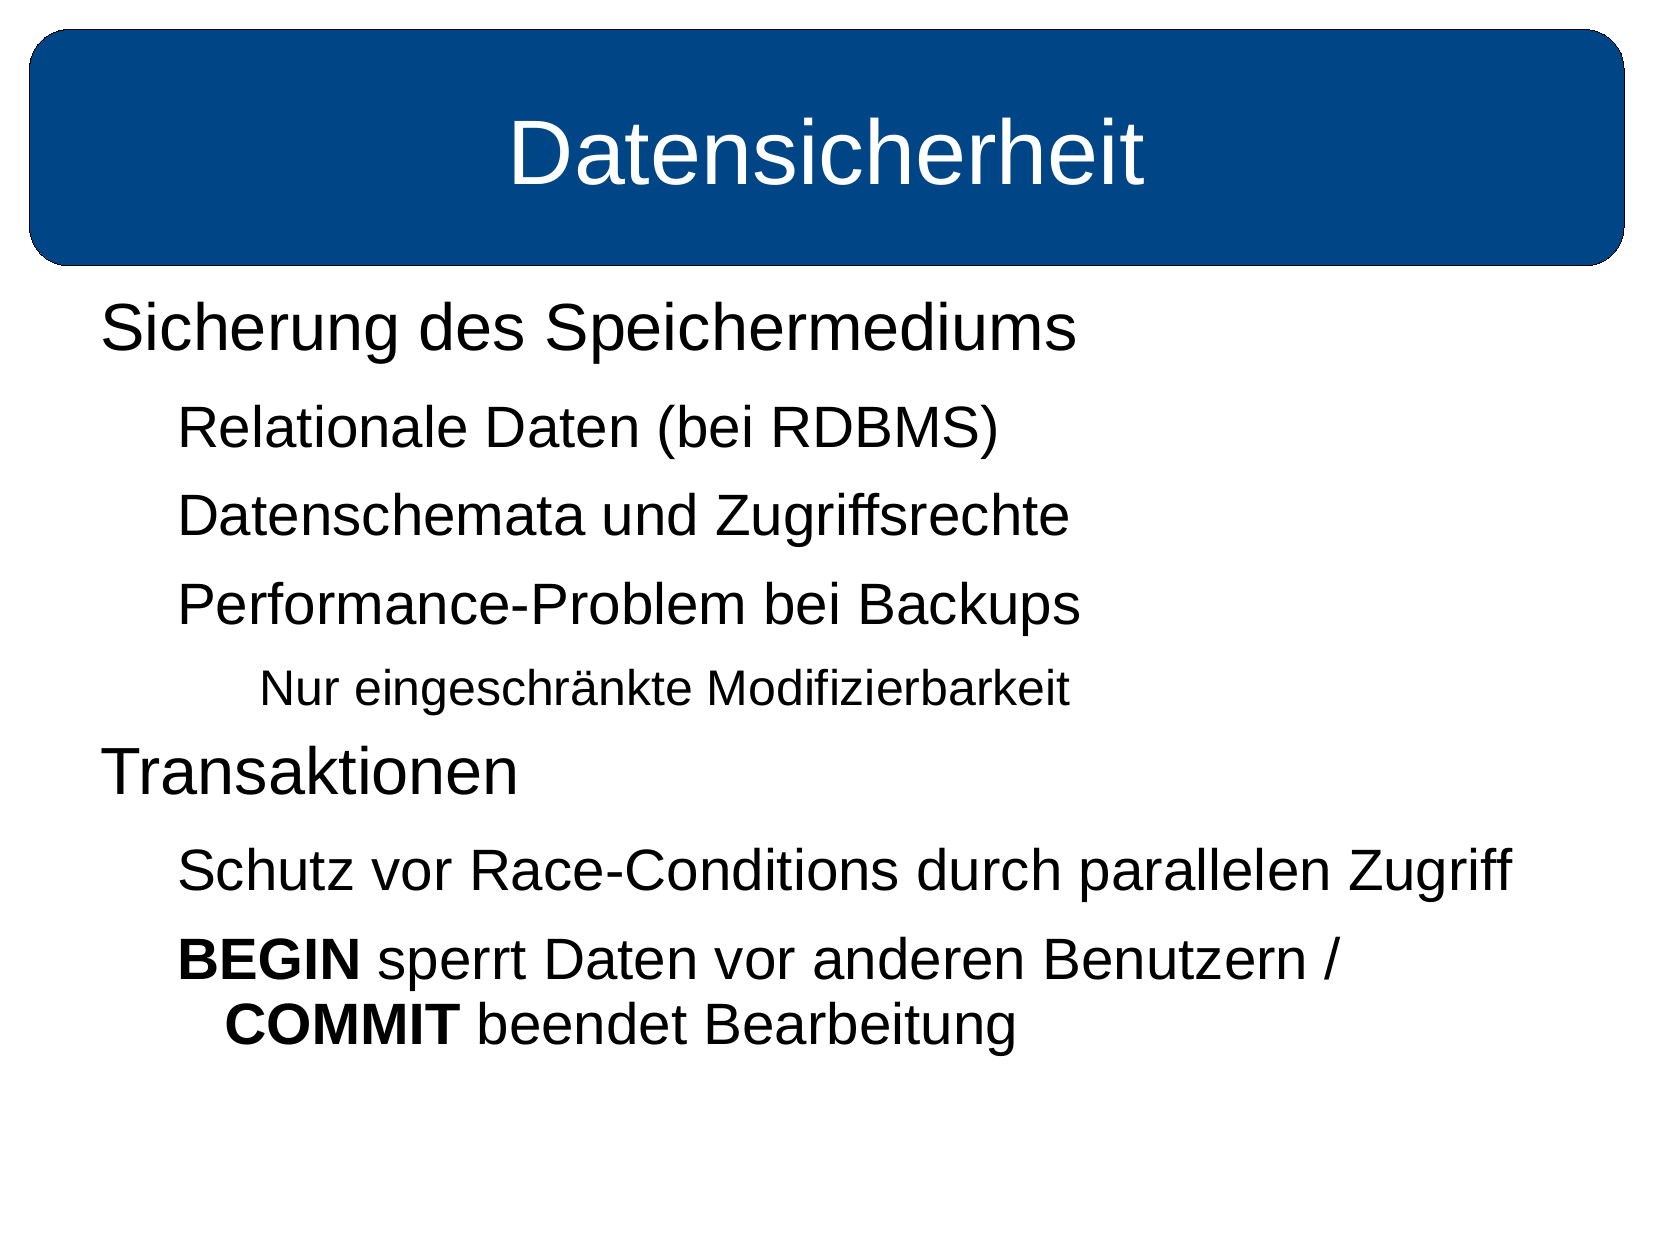

# Datensicherheit
Sicherung des Speichermediums
Relationale Daten (bei RDBMS)
Datenschemata und Zugriffsrechte
Performance-Problem bei Backups
Nur eingeschränkte Modifizierbarkeit
Transaktionen
Schutz vor Race-Conditions durch parallelen Zugriff
BEGIN sperrt Daten vor anderen Benutzern / COMMIT beendet Bearbeitung